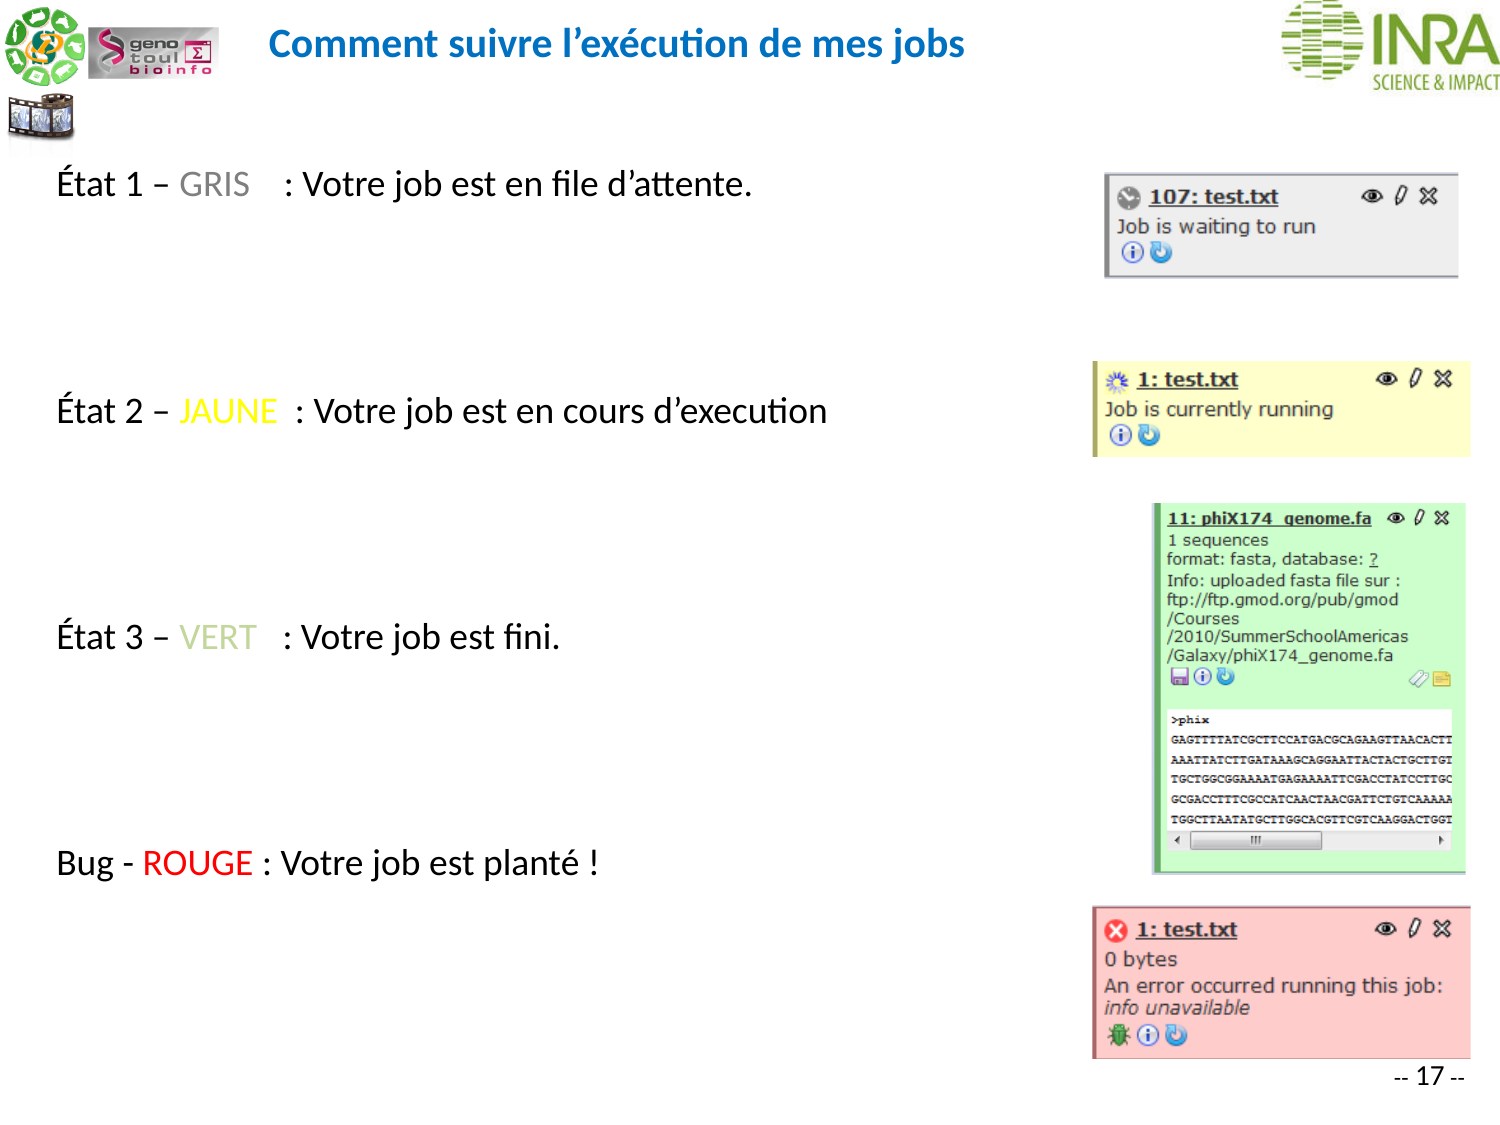

Comment suivre l’exécution de mes jobs
État 1 – GRIS : Votre job est en file d’attente.
État 2 – JAUNE : Votre job est en cours d’execution
État 3 – VERT : Votre job est fini.
Bug - ROUGE : Votre job est planté !